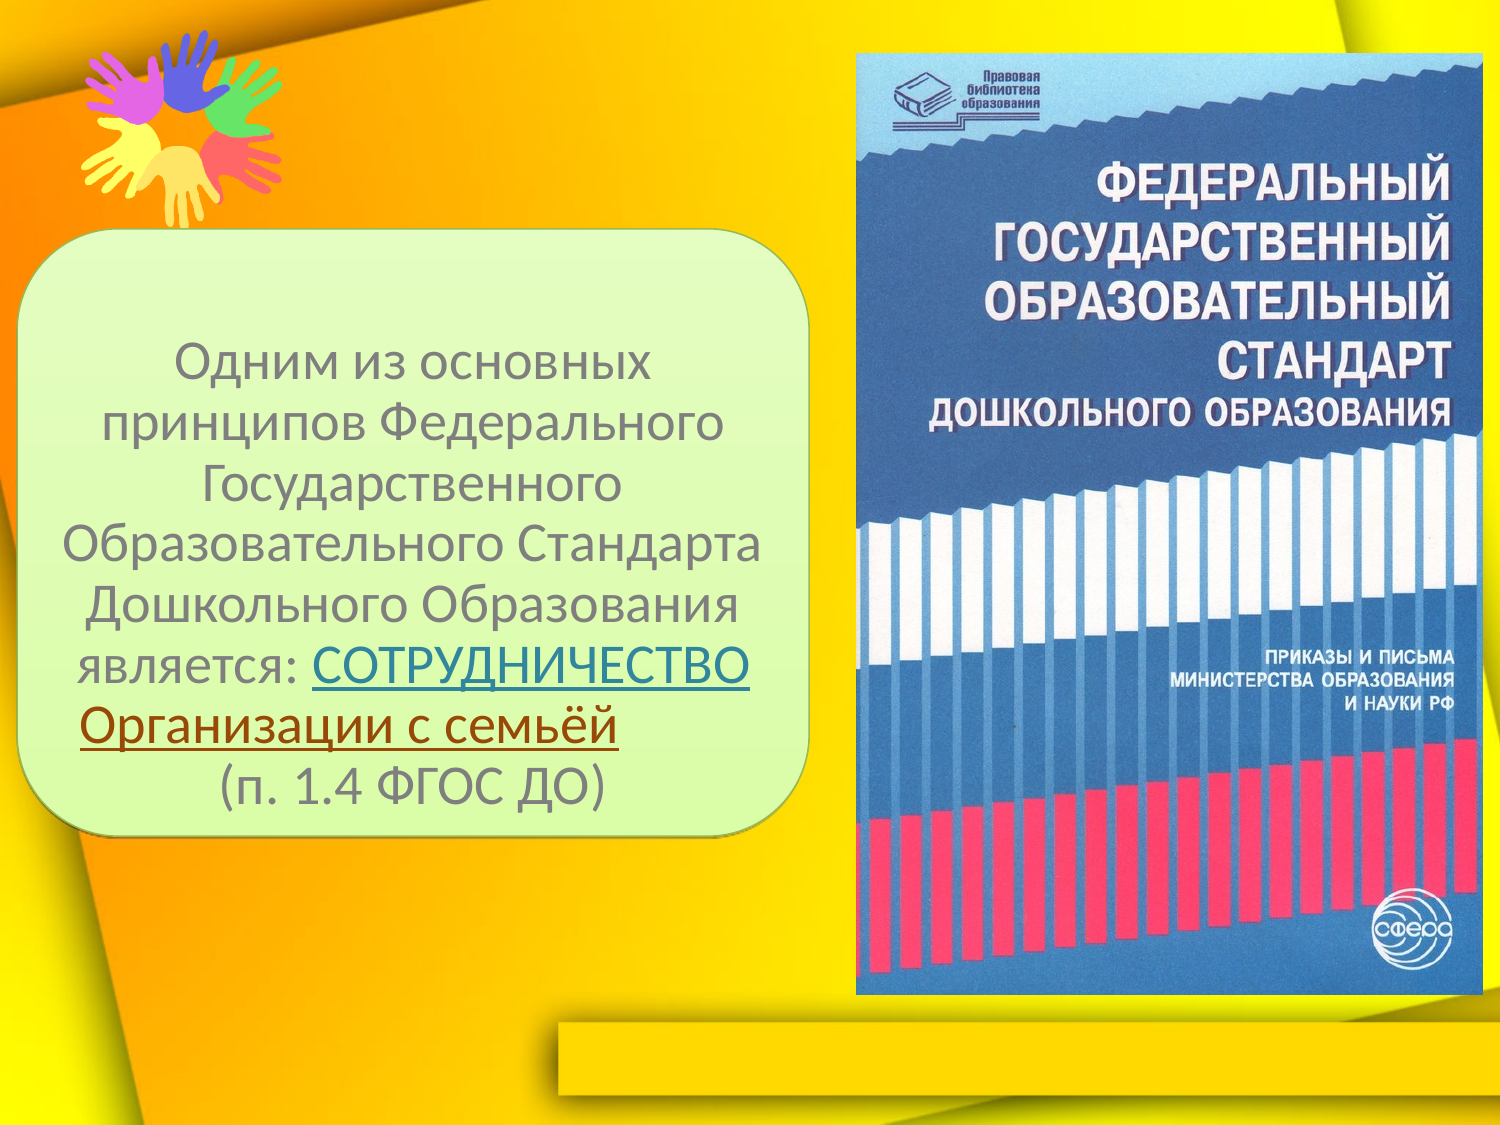

Одним из основных принципов Федерального Государственного Образовательного Стандарта Дошкольного Образования является: СОТРУДНИЧЕСТВО Организации с семьёй (п. 1.4 ФГОС ДО)